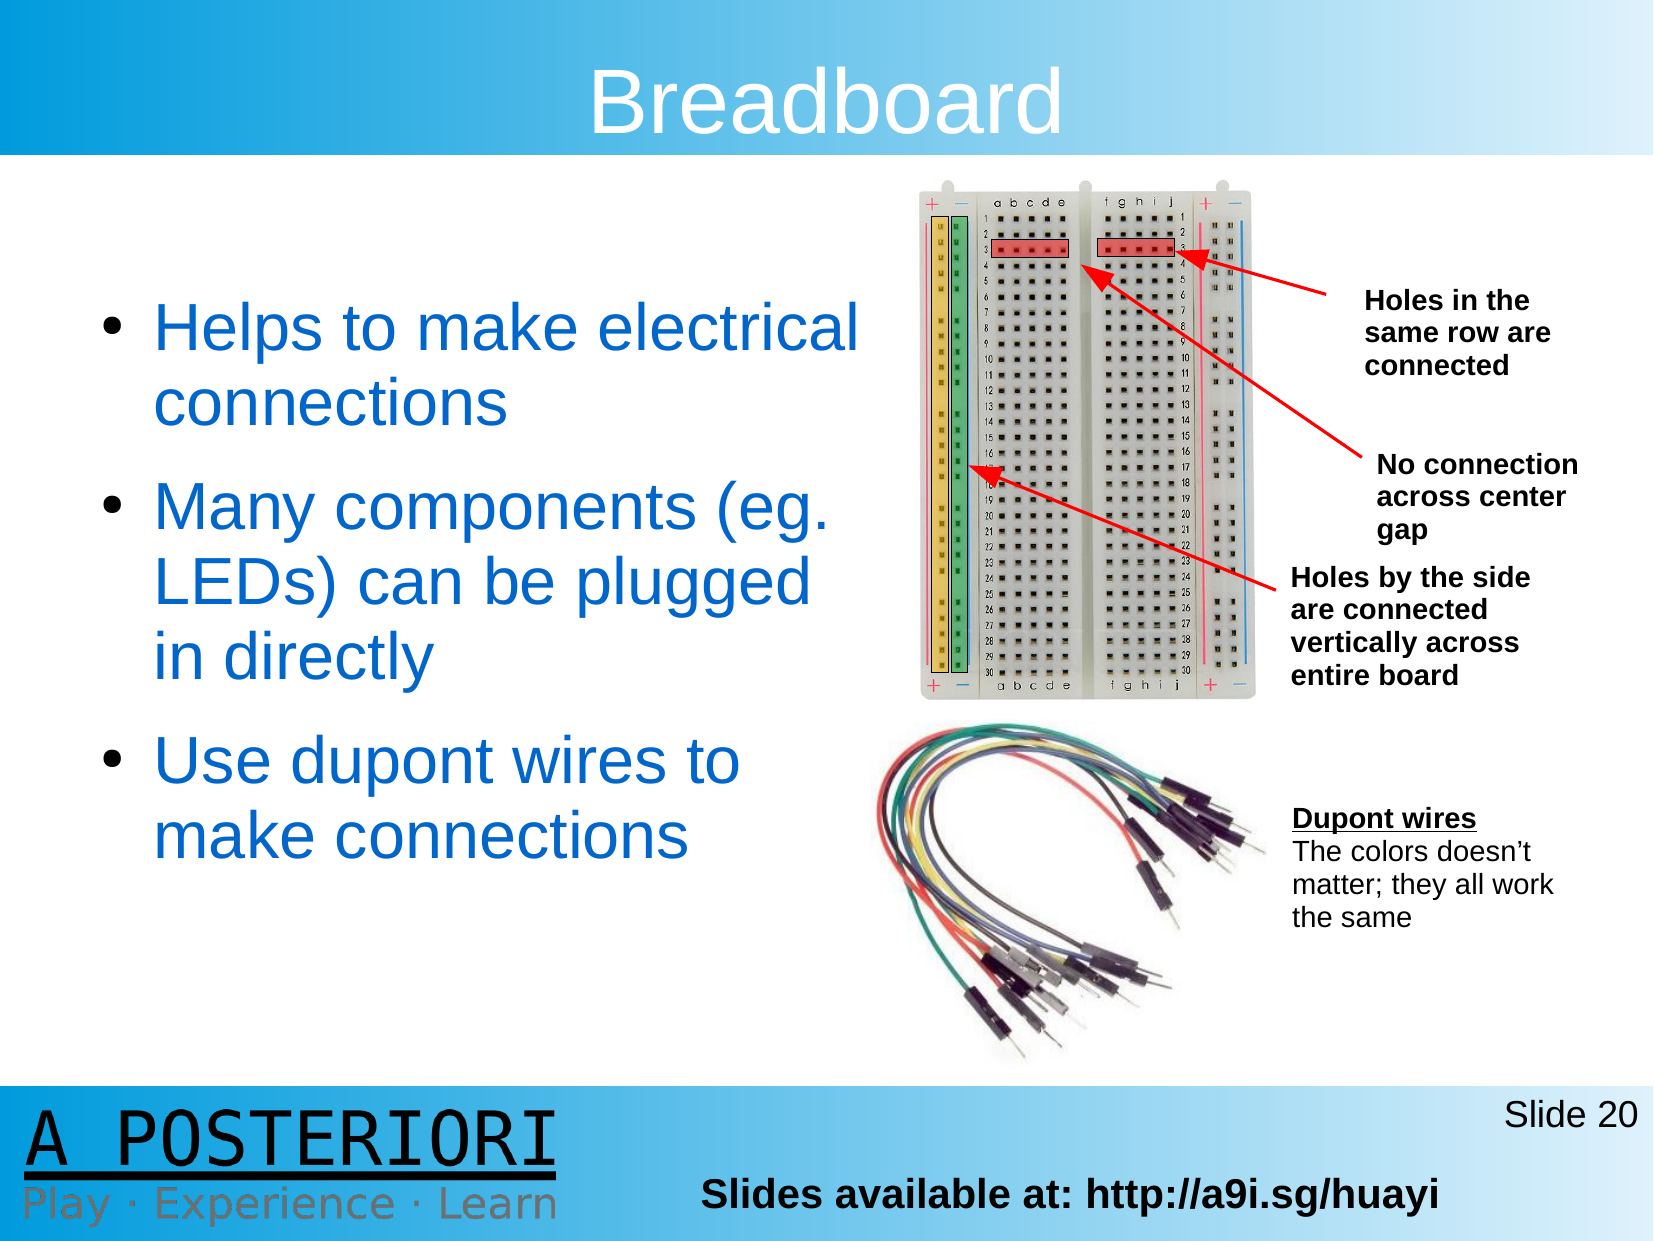

# Breadboard
Holes in the same row are connected
No connection across center gap
Holes by the side are connected vertically across entire board
Helps to make electrical connections
Many components (eg. LEDs) can be plugged in directly
Use dupont wires to make connections
Dupont wires
The colors doesn’t matter; they all work the same